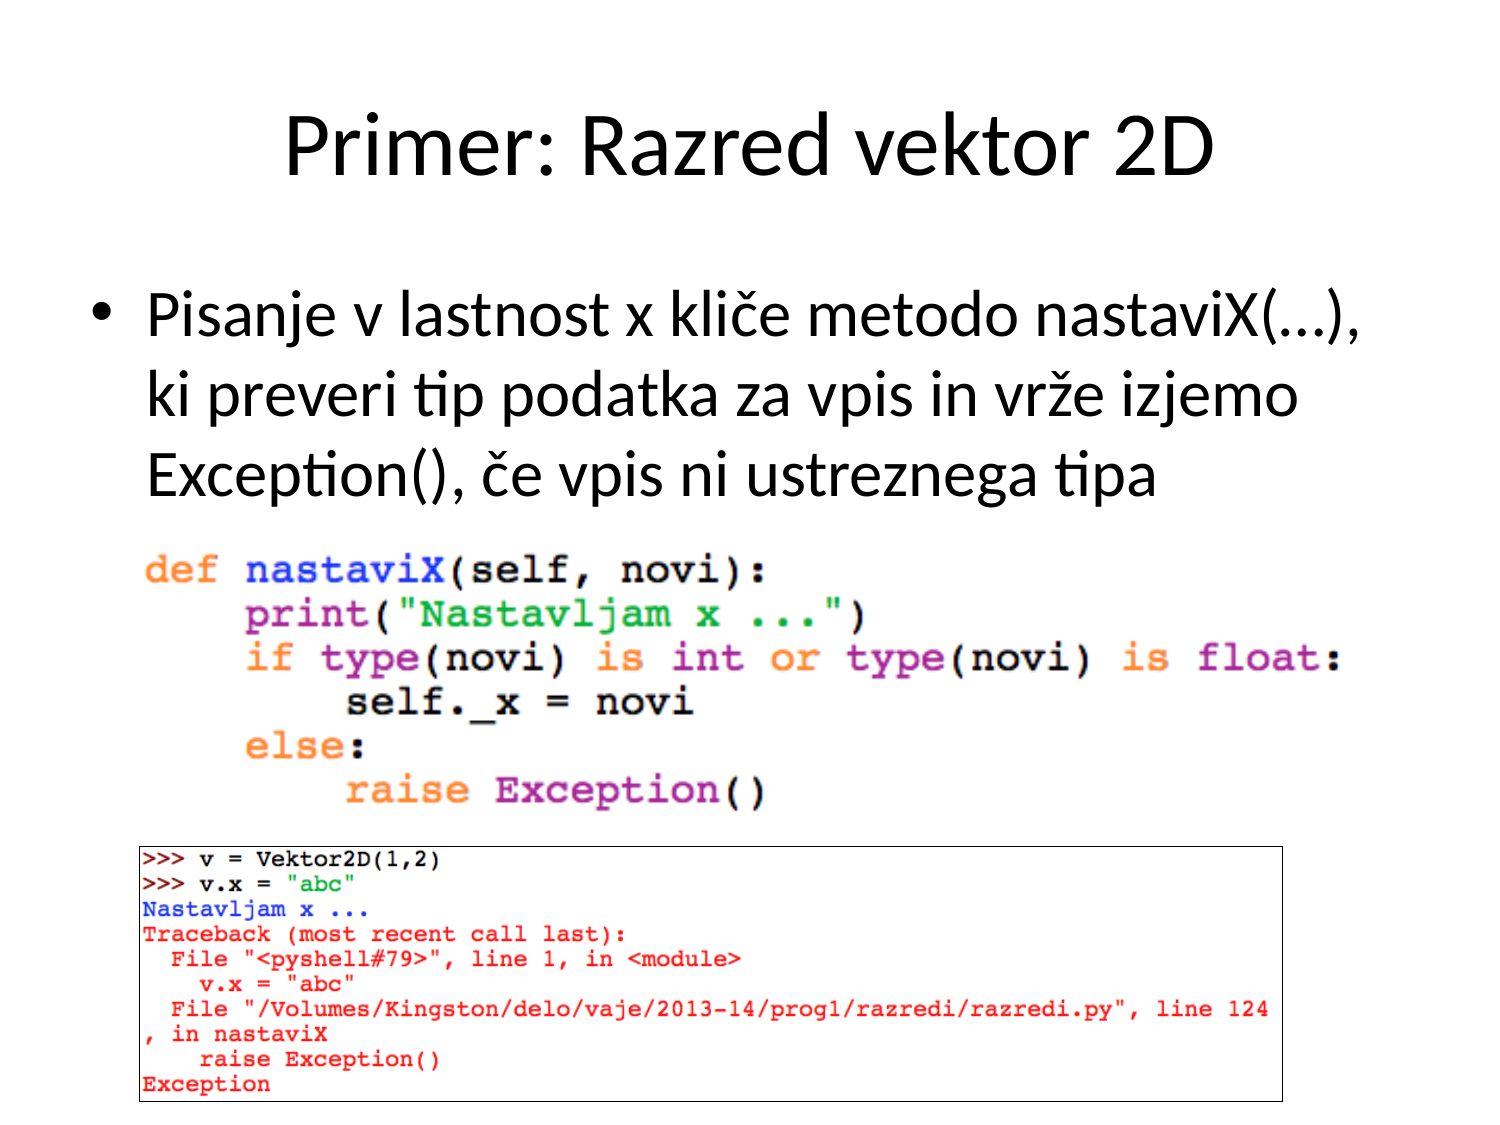

# Primer: Razred vektor 2D
Pisanje v lastnost x kliče metodo nastaviX(…), ki preveri tip podatka za vpis in vrže izjemo Exception(), če vpis ni ustreznega tipa